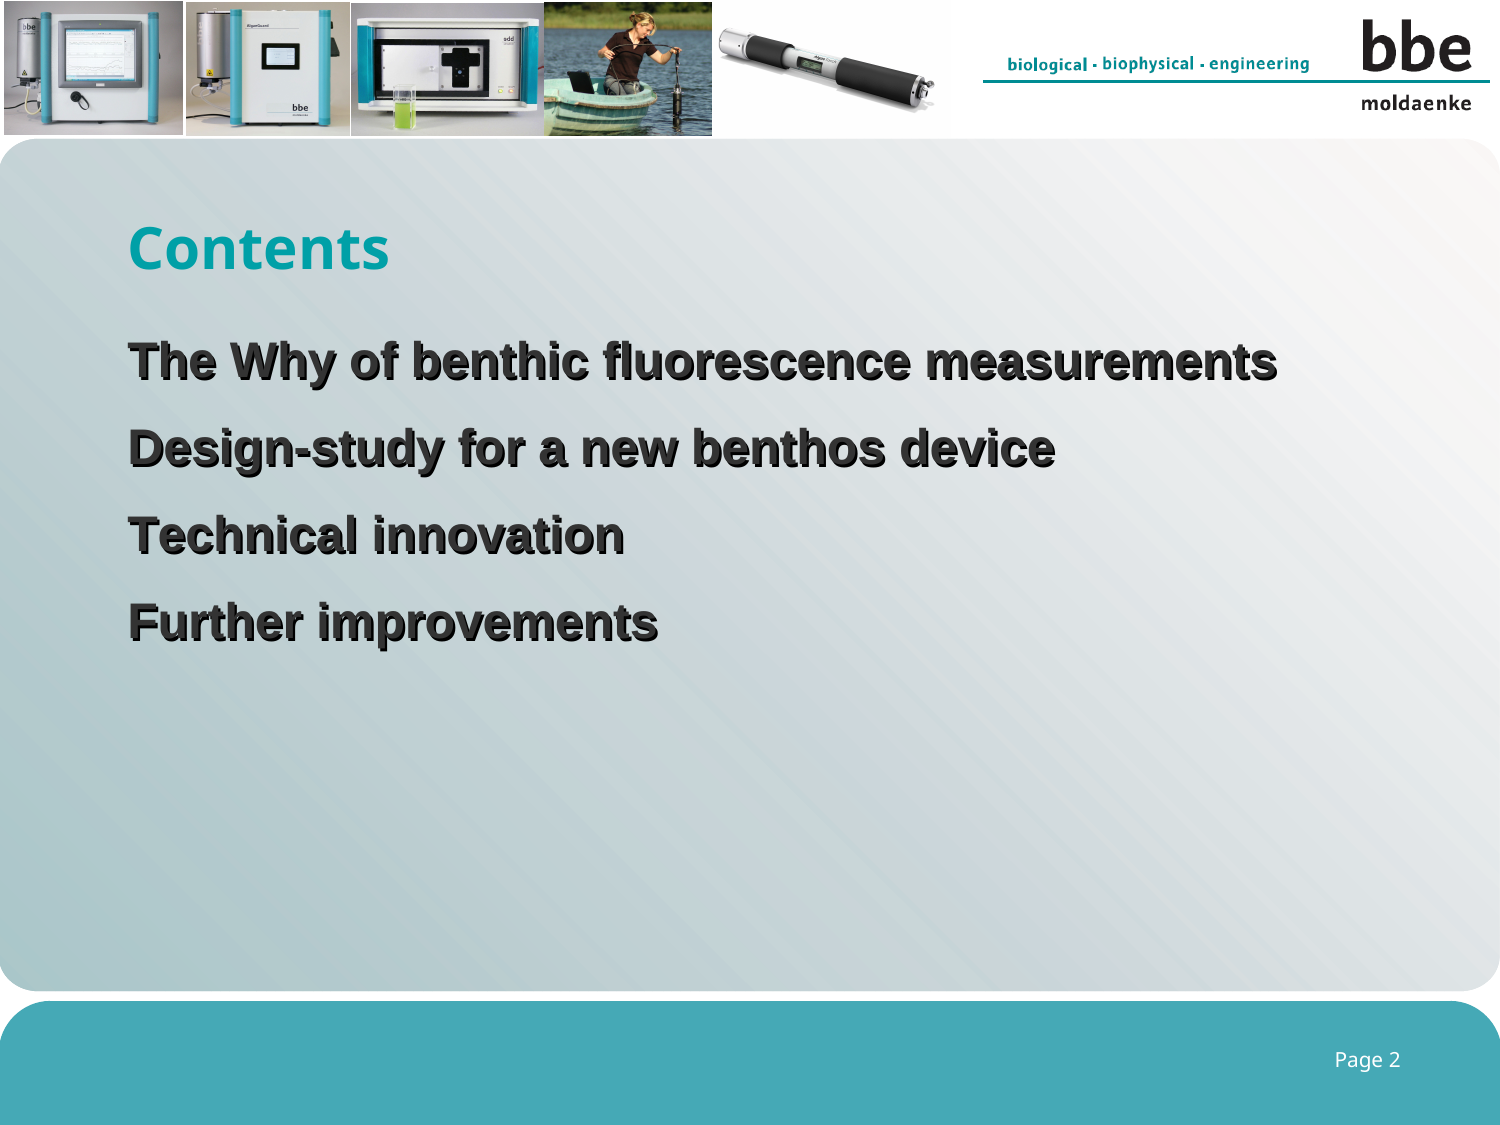

# Contents
The Why of benthic fluorescence measurements
Design-study for a new benthos device
Technical innovation
Further improvements
2